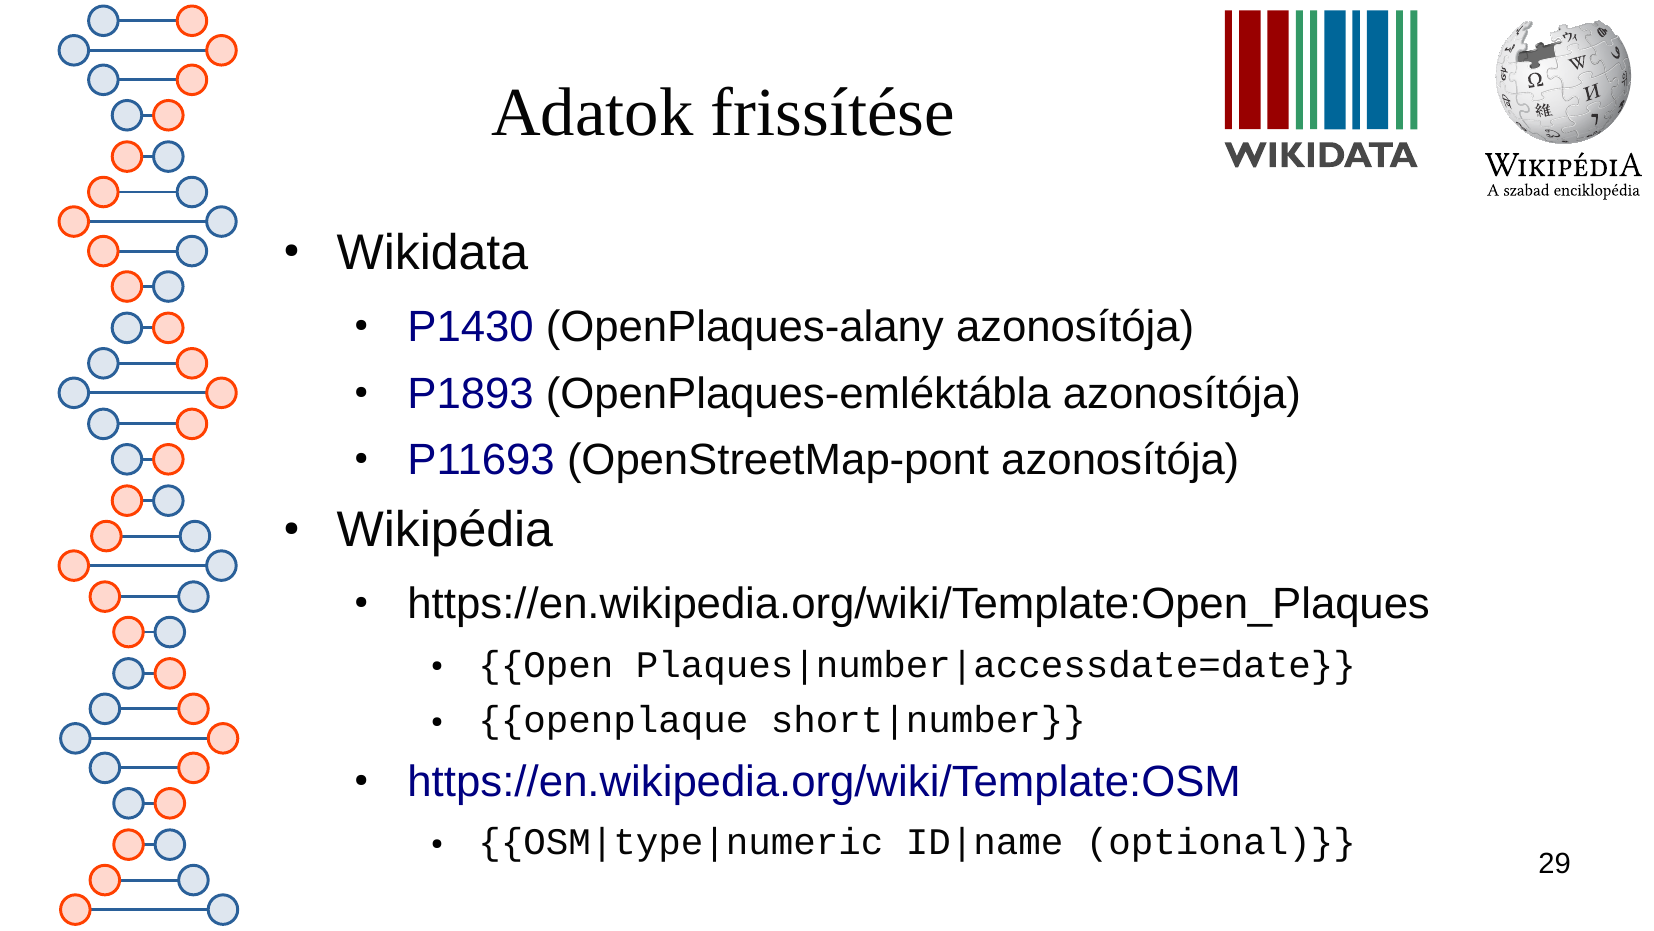

# Adatok frissítése
Wikidata
P1430 (OpenPlaques-alany azonosítója)
P1893 (OpenPlaques-emléktábla azonosítója)
P11693 (OpenStreetMap-pont azonosítója)
Wikipédia
https://en.wikipedia.org/wiki/Template:Open_Plaques
{{Open Plaques|number|accessdate=date}}
{{openplaque short|number}}
https://en.wikipedia.org/wiki/Template:OSM
{{OSM|type|numeric ID|name (optional)}}
29